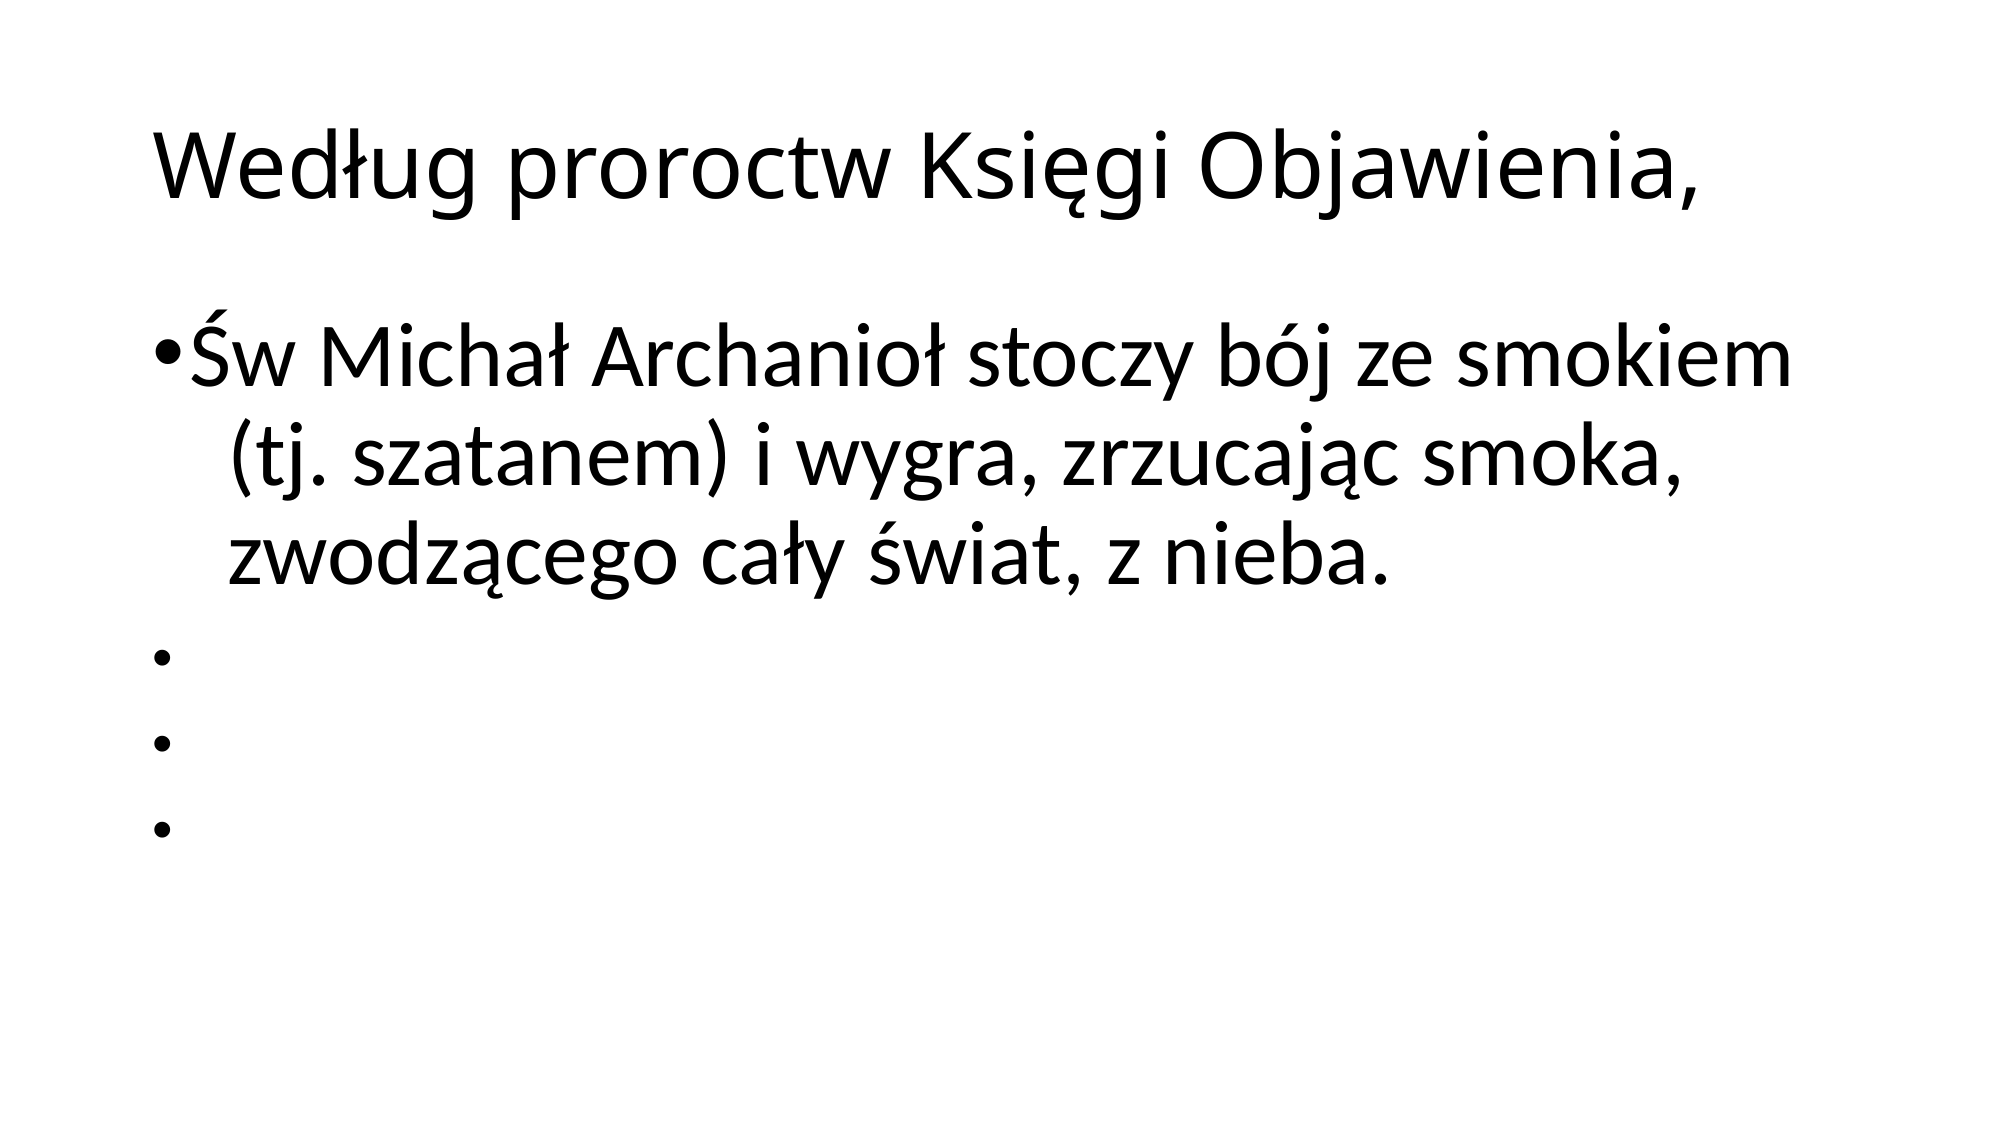

# Według proroctw Księgi Objawienia,
Św Michał Archanioł stoczy bój ze smokiem (tj. szatanem) i wygra, zrzucając smoka, zwodzącego cały świat, z nieba.